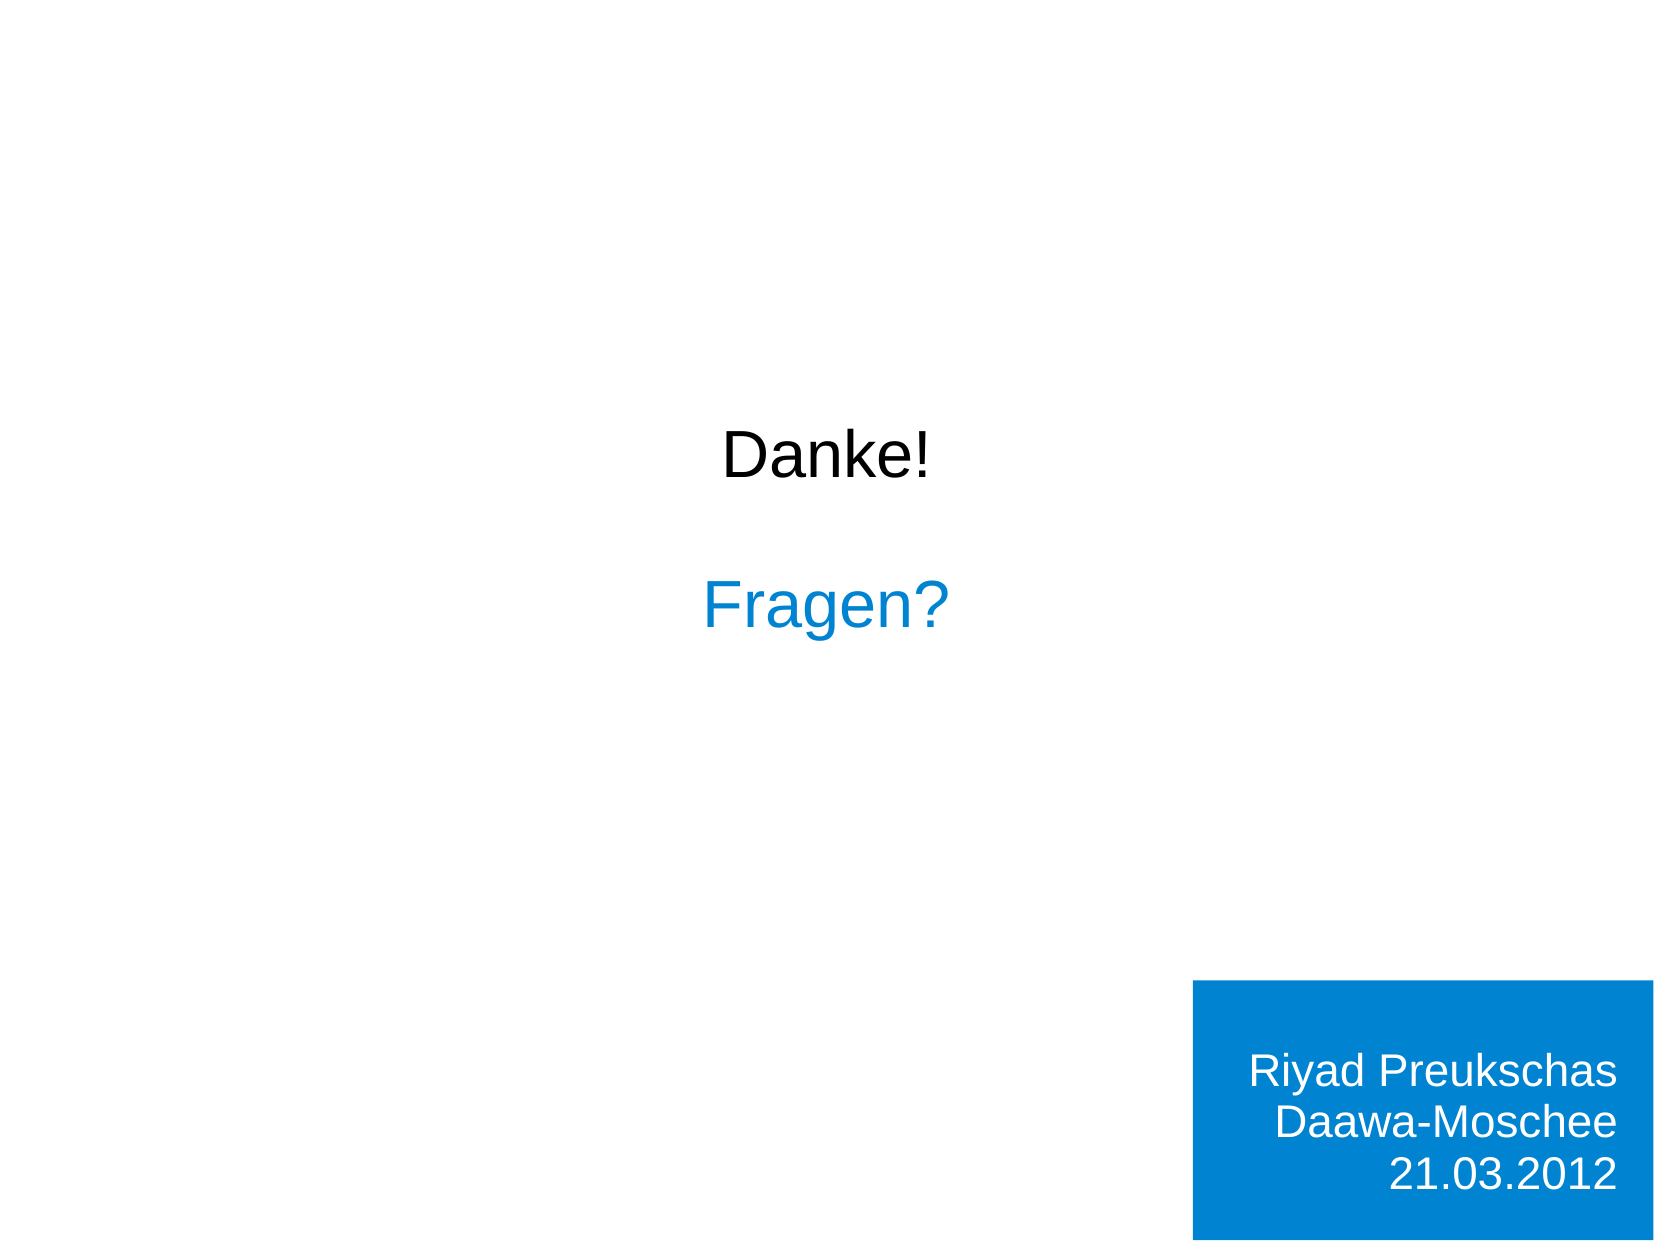

# Danke!
Fragen?
Riyad Preukschas
Daawa-Moschee
21.03.2012